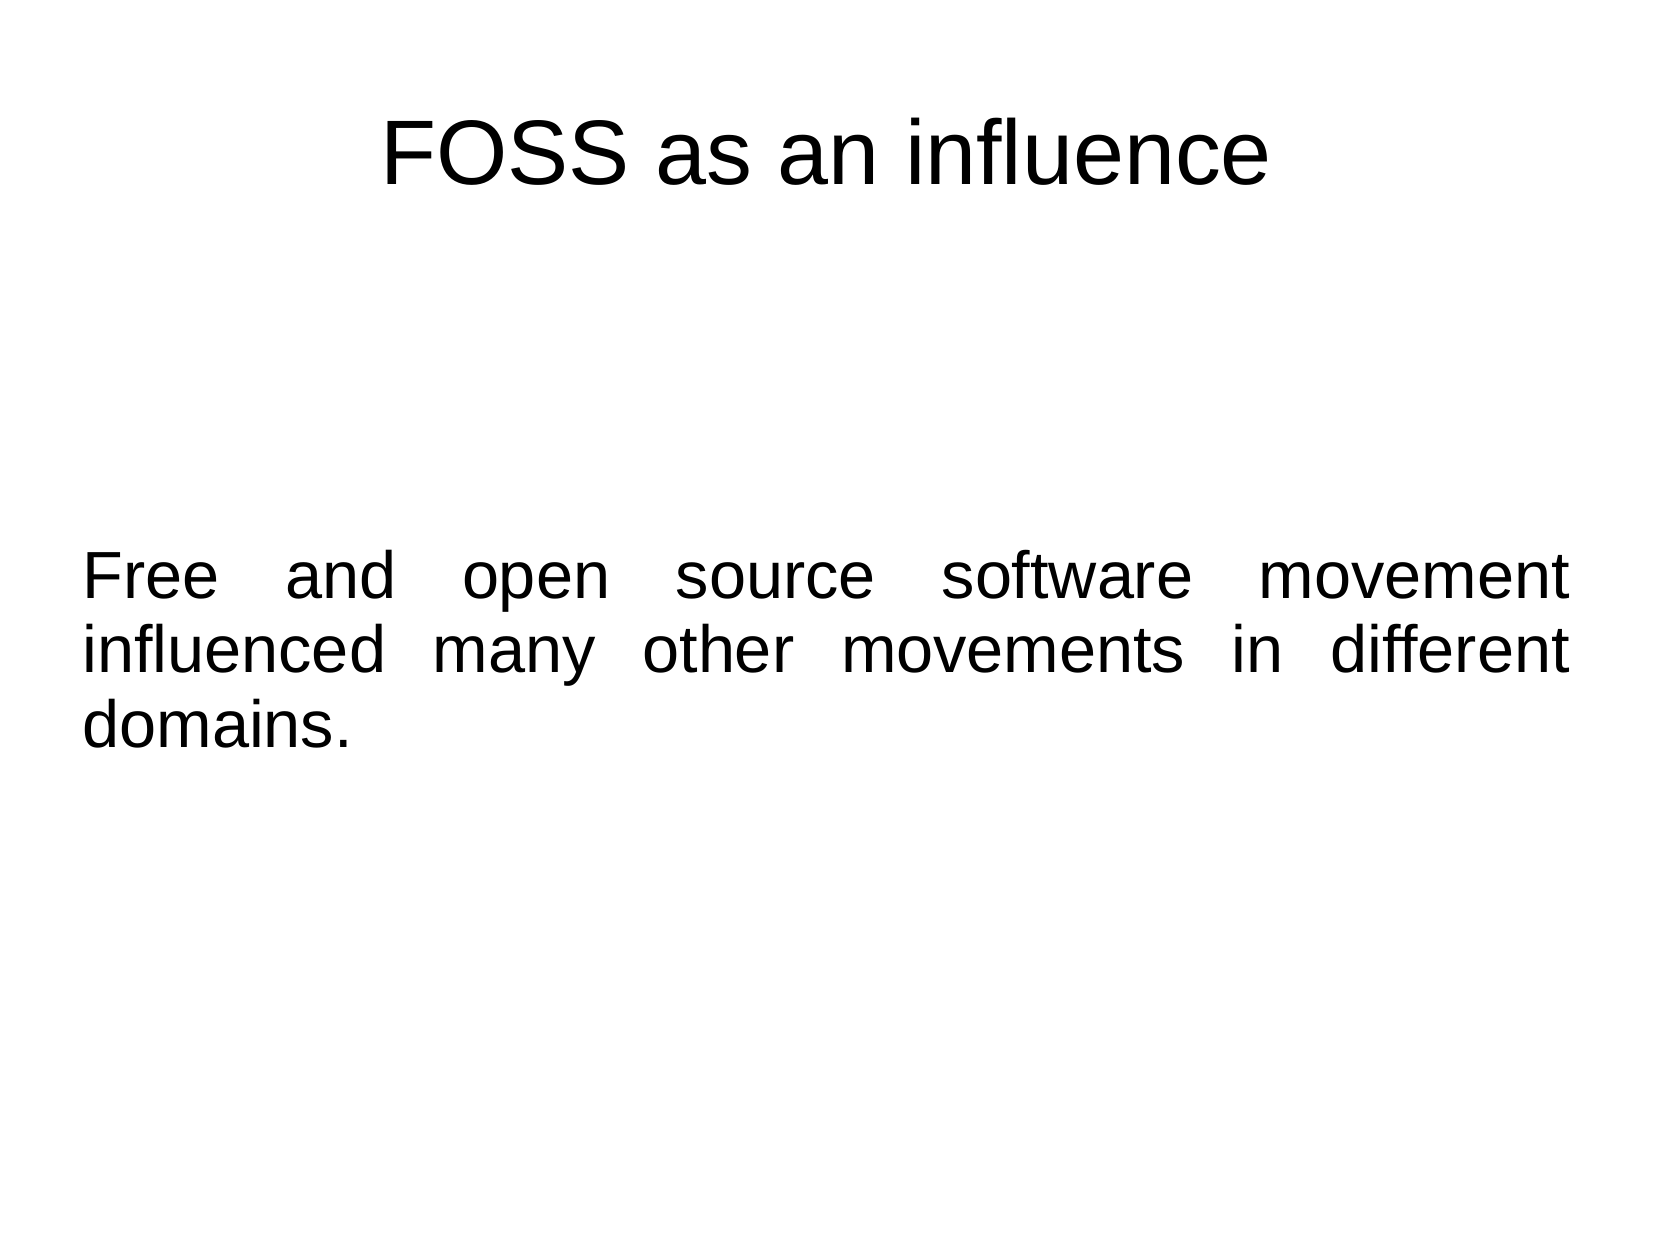

# FOSS as an influence
Free and open source software movement influenced many other movements in different domains.